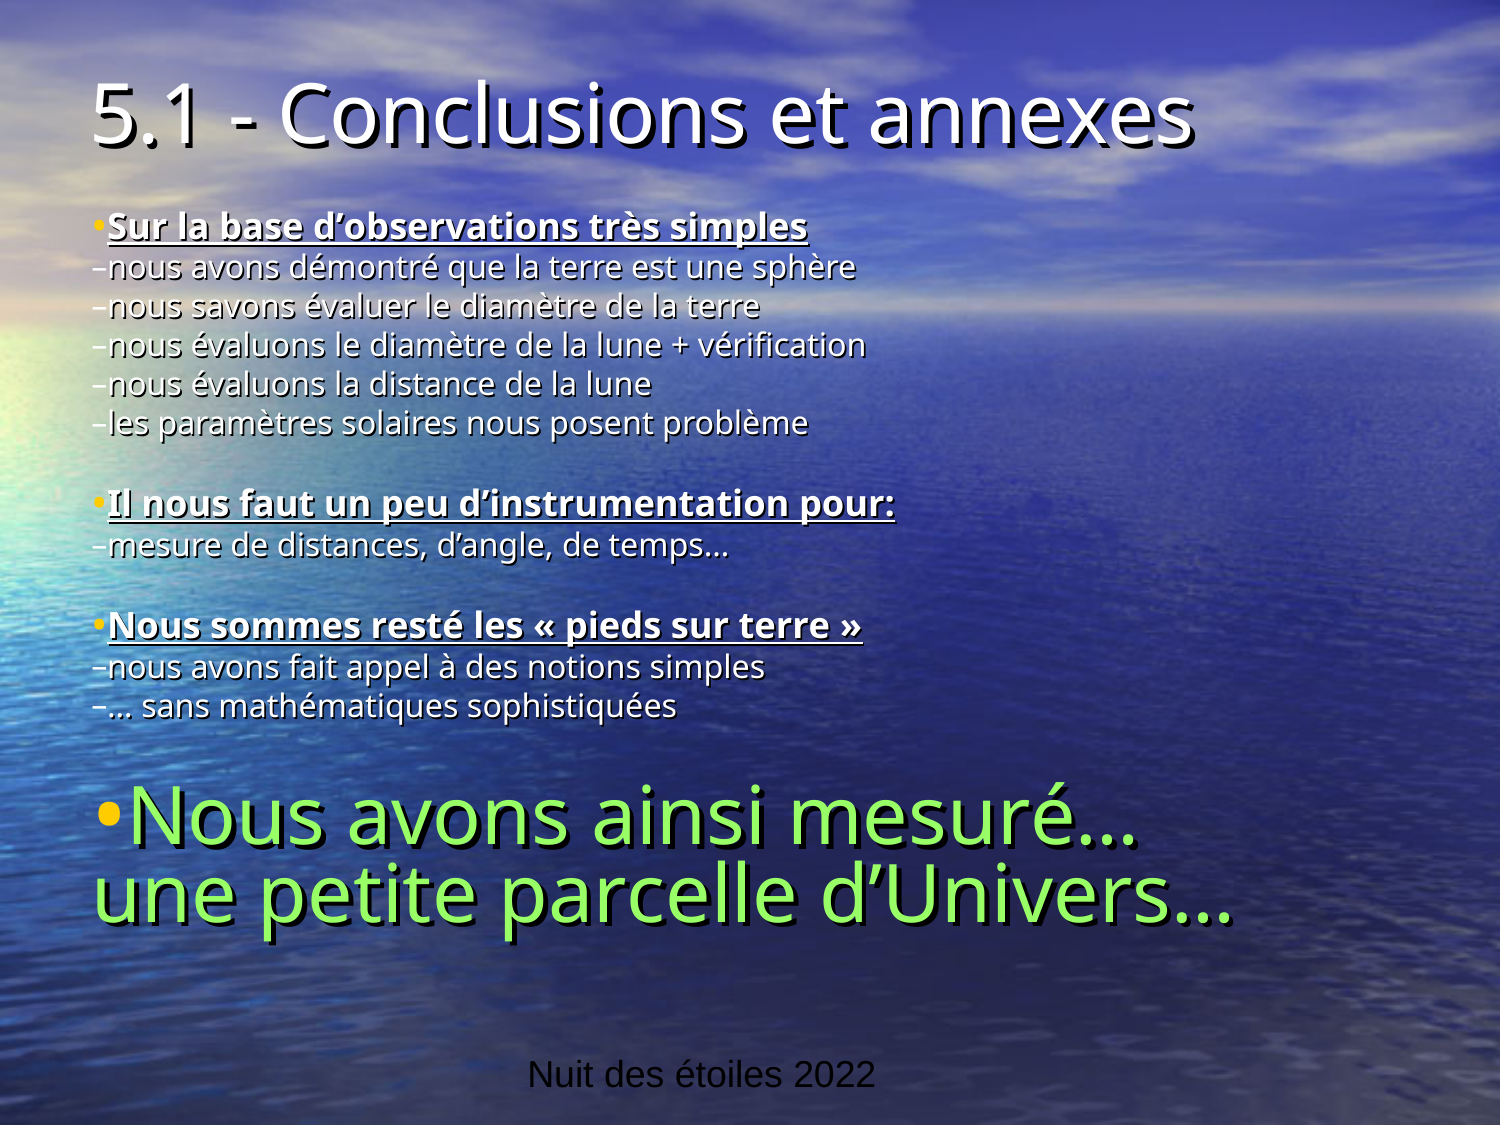

# 5.1 - Conclusions et annexes
Sur la base d’observations très simples
nous avons démontré que la terre est une sphère
nous savons évaluer le diamètre de la terre
nous évaluons le diamètre de la lune + vérification
nous évaluons la distance de la lune
les paramètres solaires nous posent problème
Il nous faut un peu d’instrumentation pour:
mesure de distances, d’angle, de temps…
Nous sommes resté les « pieds sur terre »
nous avons fait appel à des notions simples
… sans mathématiques sophistiquées
Nous avons ainsi mesuré… une petite parcelle d’Univers…
Nuit des étoiles 2022